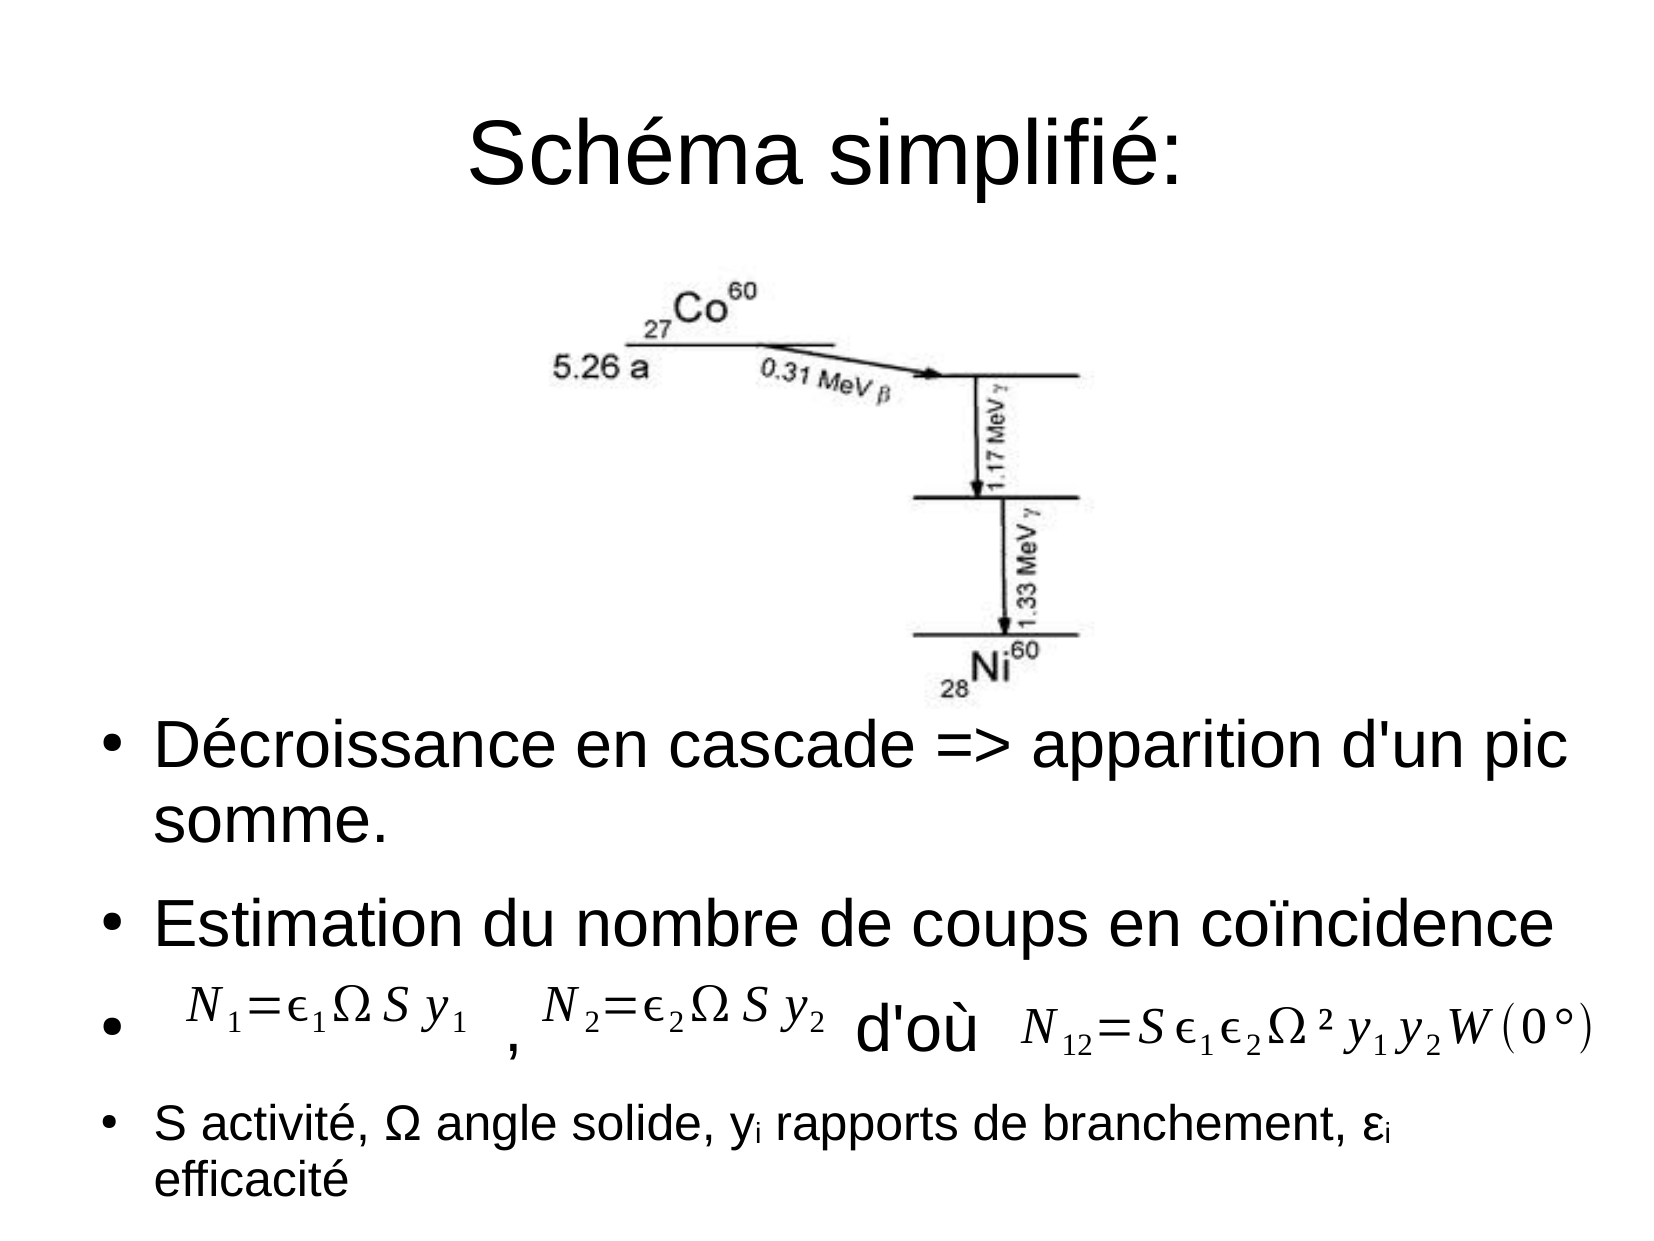

# Schéma simplifié:
Décroissance en cascade => apparition d'un pic somme.
Estimation du nombre de coups en coïncidence
 , d'où
S activité, Ω angle solide, yi rapports de branchement, εi efficacité